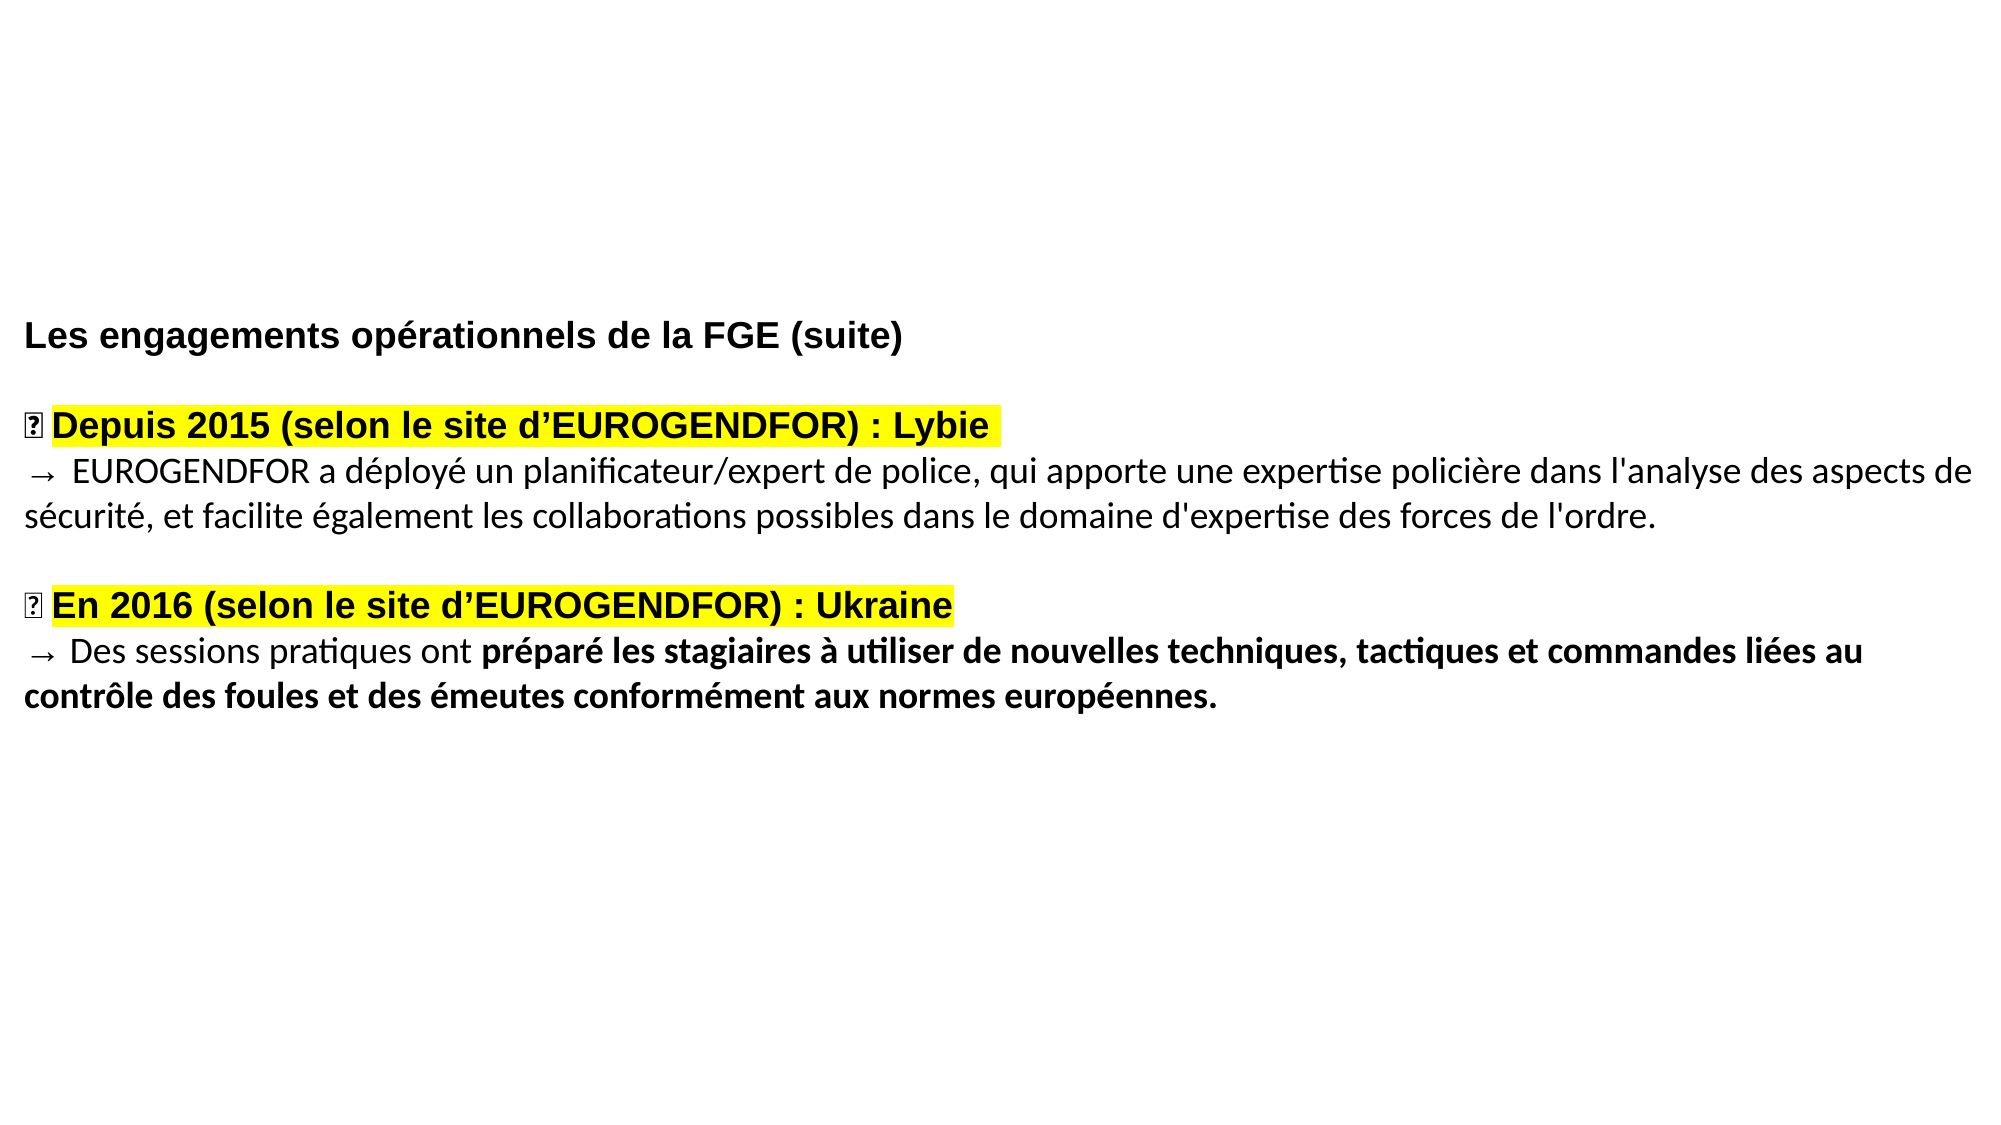

Les engagements opérationnels de la FGE (suite)
💥 Depuis 2015 (selon le site d’EUROGENDFOR) : Lybie
→ EUROGENDFOR a déployé un planificateur/expert de police, qui apporte une expertise policière dans l'analyse des aspects de sécurité, et facilite également les collaborations possibles dans le domaine d'expertise des forces de l'ordre.
💥 En 2016 (selon le site d’EUROGENDFOR) : Ukraine
→ Des sessions pratiques ont préparé les stagiaires à utiliser de nouvelles techniques, tactiques et commandes liées au contrôle des foules et des émeutes conformément aux normes européennes.